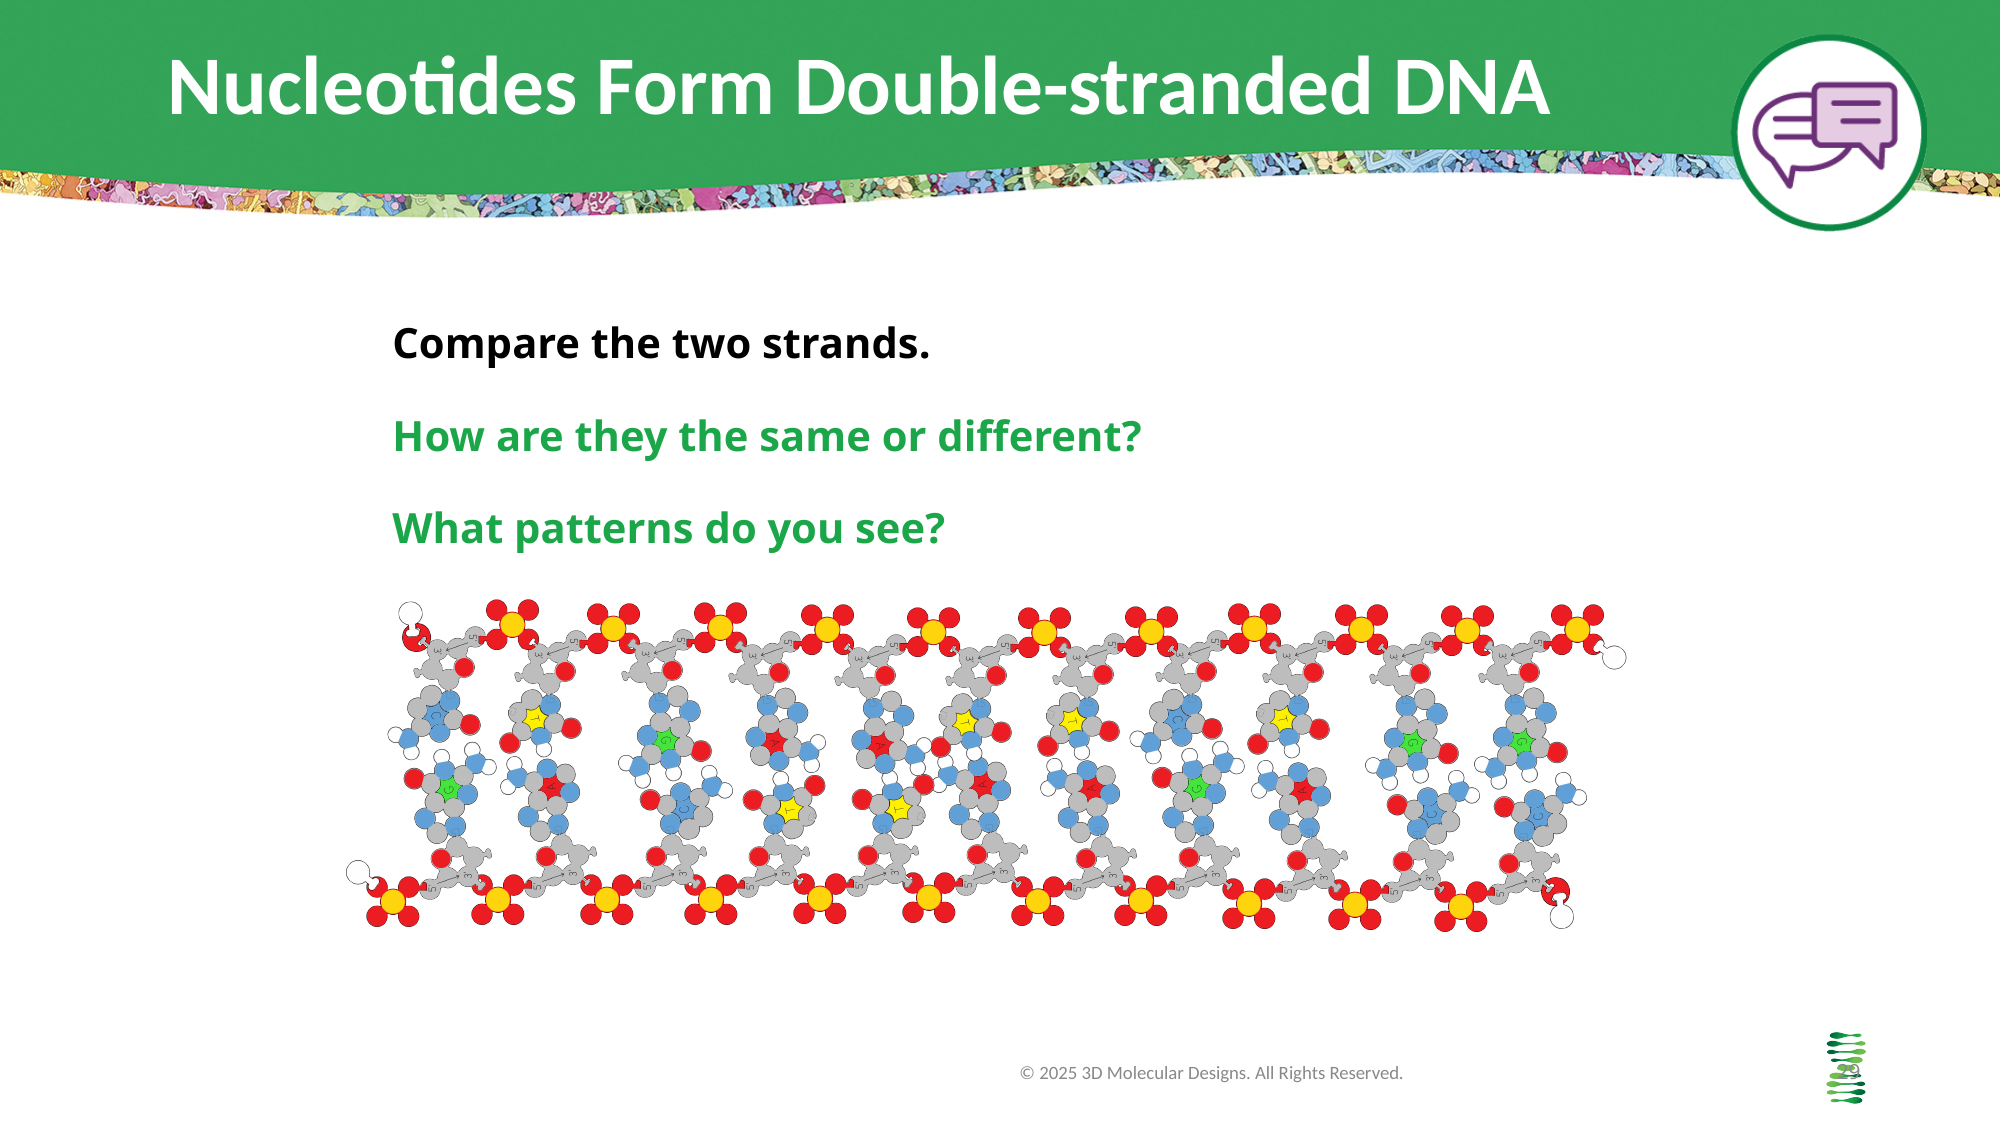

Nucleotides Form Double-stranded DNA
Compare the two strands.
How are they the same or different?
What patterns do you see?